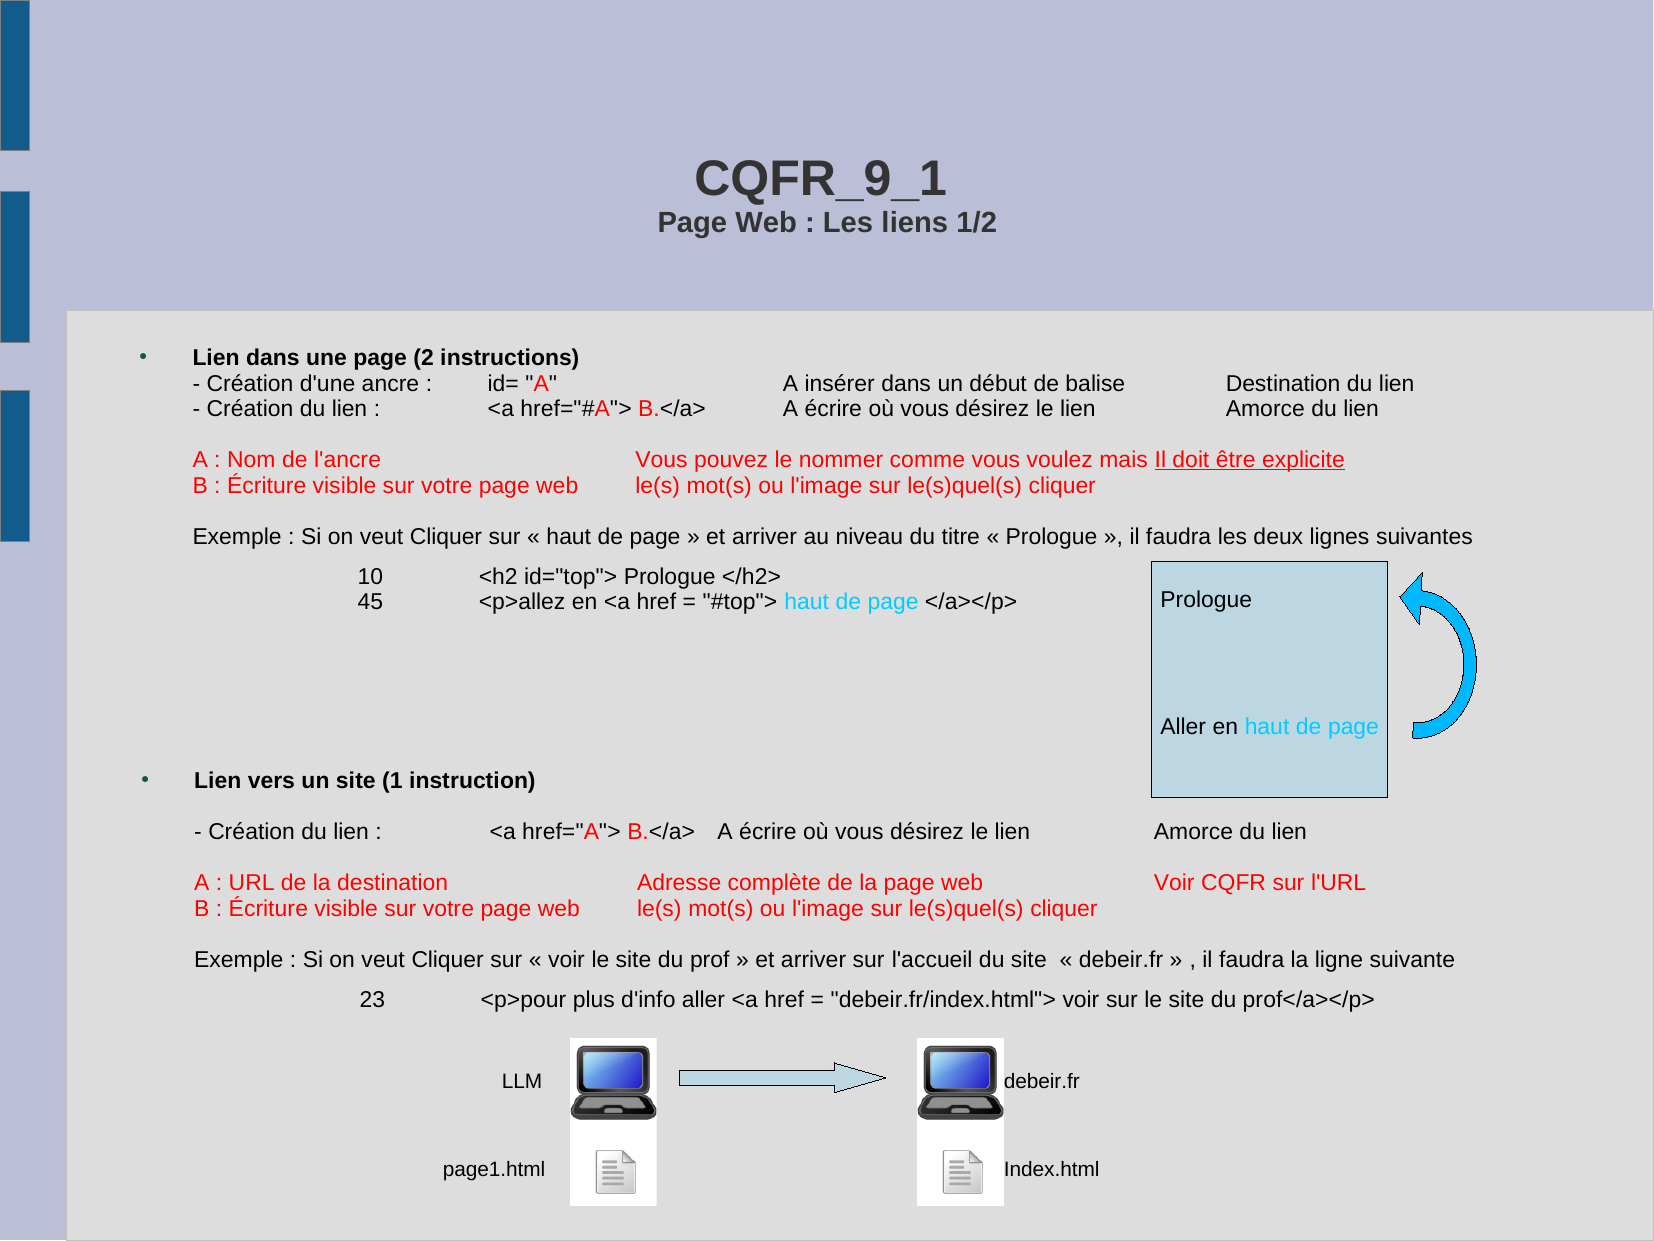

# CQFR_9_1  Page Web : Les liens 1/2
Lien dans une page (2 instructions)
- Création d'une ancre : 	id= "A" 			A insérer dans un début de balise		Destination du lien
- Création du lien : 		<a href="#A"> B.</a>	 	A écrire où vous désirez le lien		Amorce du lien
A : Nom de l'ancre				Vous pouvez le nommer comme vous voulez mais Il doit être explicite
B : Écriture visible sur votre page web	le(s) mot(s) ou l'image sur le(s)quel(s) cliquer
Exemple : Si on veut Cliquer sur « haut de page » et arriver au niveau du titre « Prologue », il faudra les deux lignes suivantes
10	<h2 id="top"> Prologue </h2>
45 	<p>allez en <a href = "#top"> haut de page </a></p>
Prologue
Aller en haut de page
Lien vers un site (1 instruction)
- Création du lien : 		<a href="A"> B.</a>	 A écrire où vous désirez le lien		Amorce du lien
A : URL de la destination			Adresse complète de la page web			Voir CQFR sur l'URL
B : Écriture visible sur votre page web	le(s) mot(s) ou l'image sur le(s)quel(s) cliquer
Exemple : Si on veut Cliquer sur « voir le site du prof » et arriver sur l'accueil du site « debeir.fr » , il faudra la ligne suivante
23	<p>pour plus d'info aller <a href = "debeir.fr/index.html"> voir sur le site du prof</a></p>
LLM
debeir.fr
page1.html
Index.html